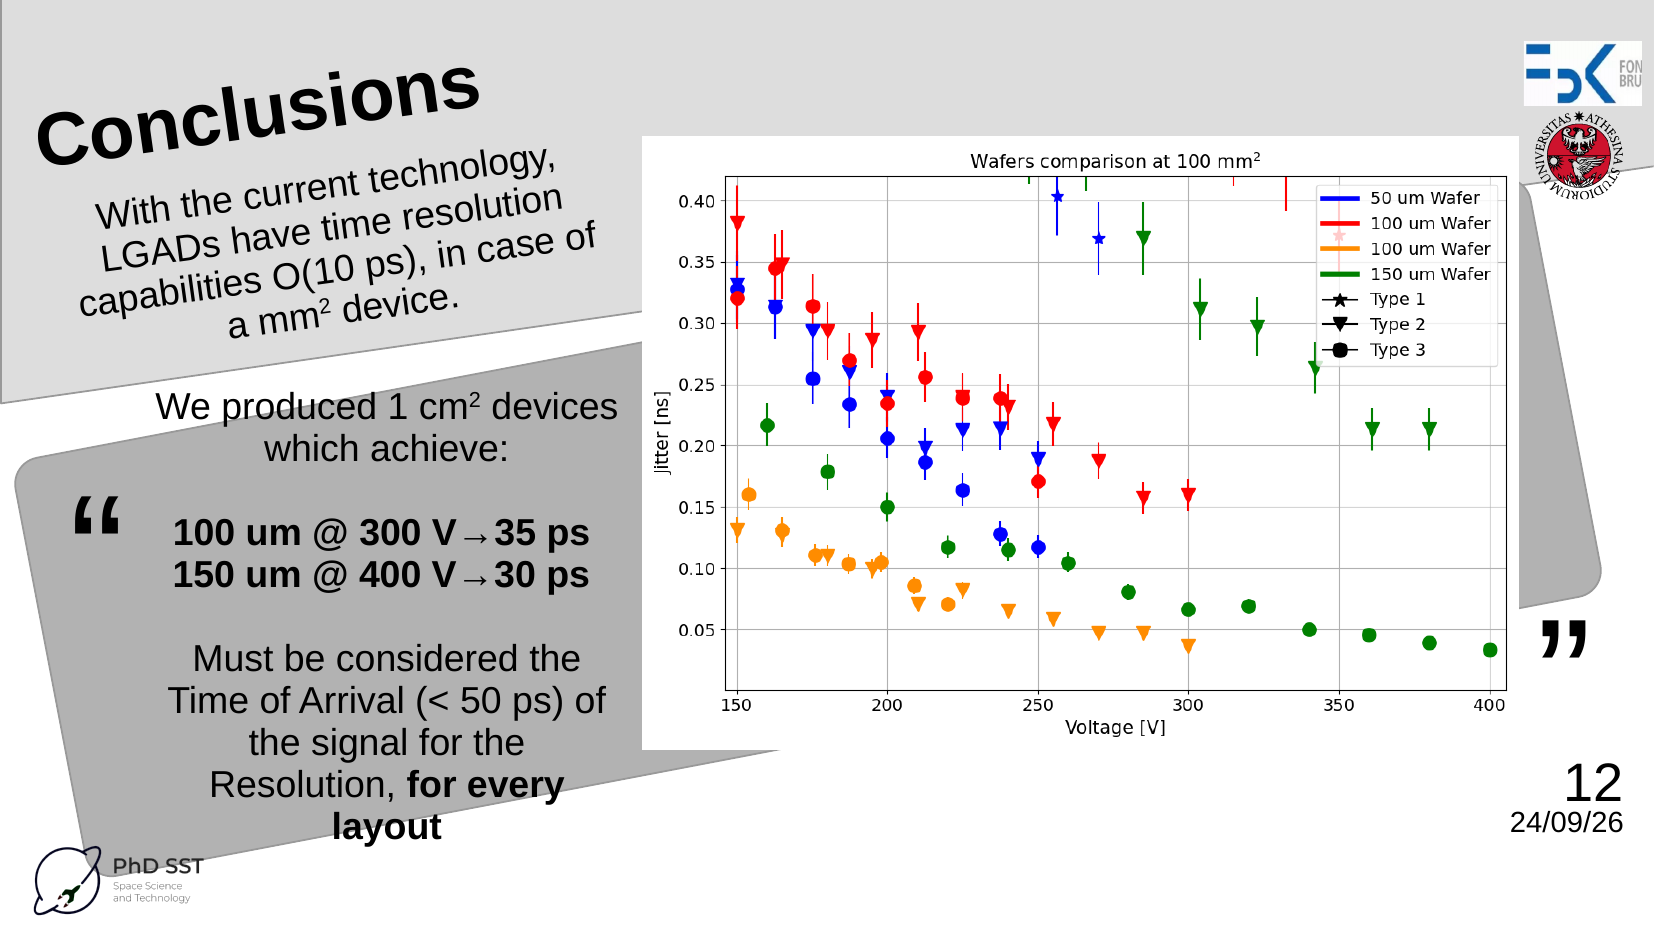

# Conclusions
With the current technology, LGADs have time resolution capabilities O(10 ps), in case of a mm2 device.
We produced 1 cm2 devices which achieve:
100 um @ 300 V→35 ps
150 um @ 400 V→30 ps
Must be considered the Time of Arrival (< 50 ps) of the signal for the Resolution, for every layout
12